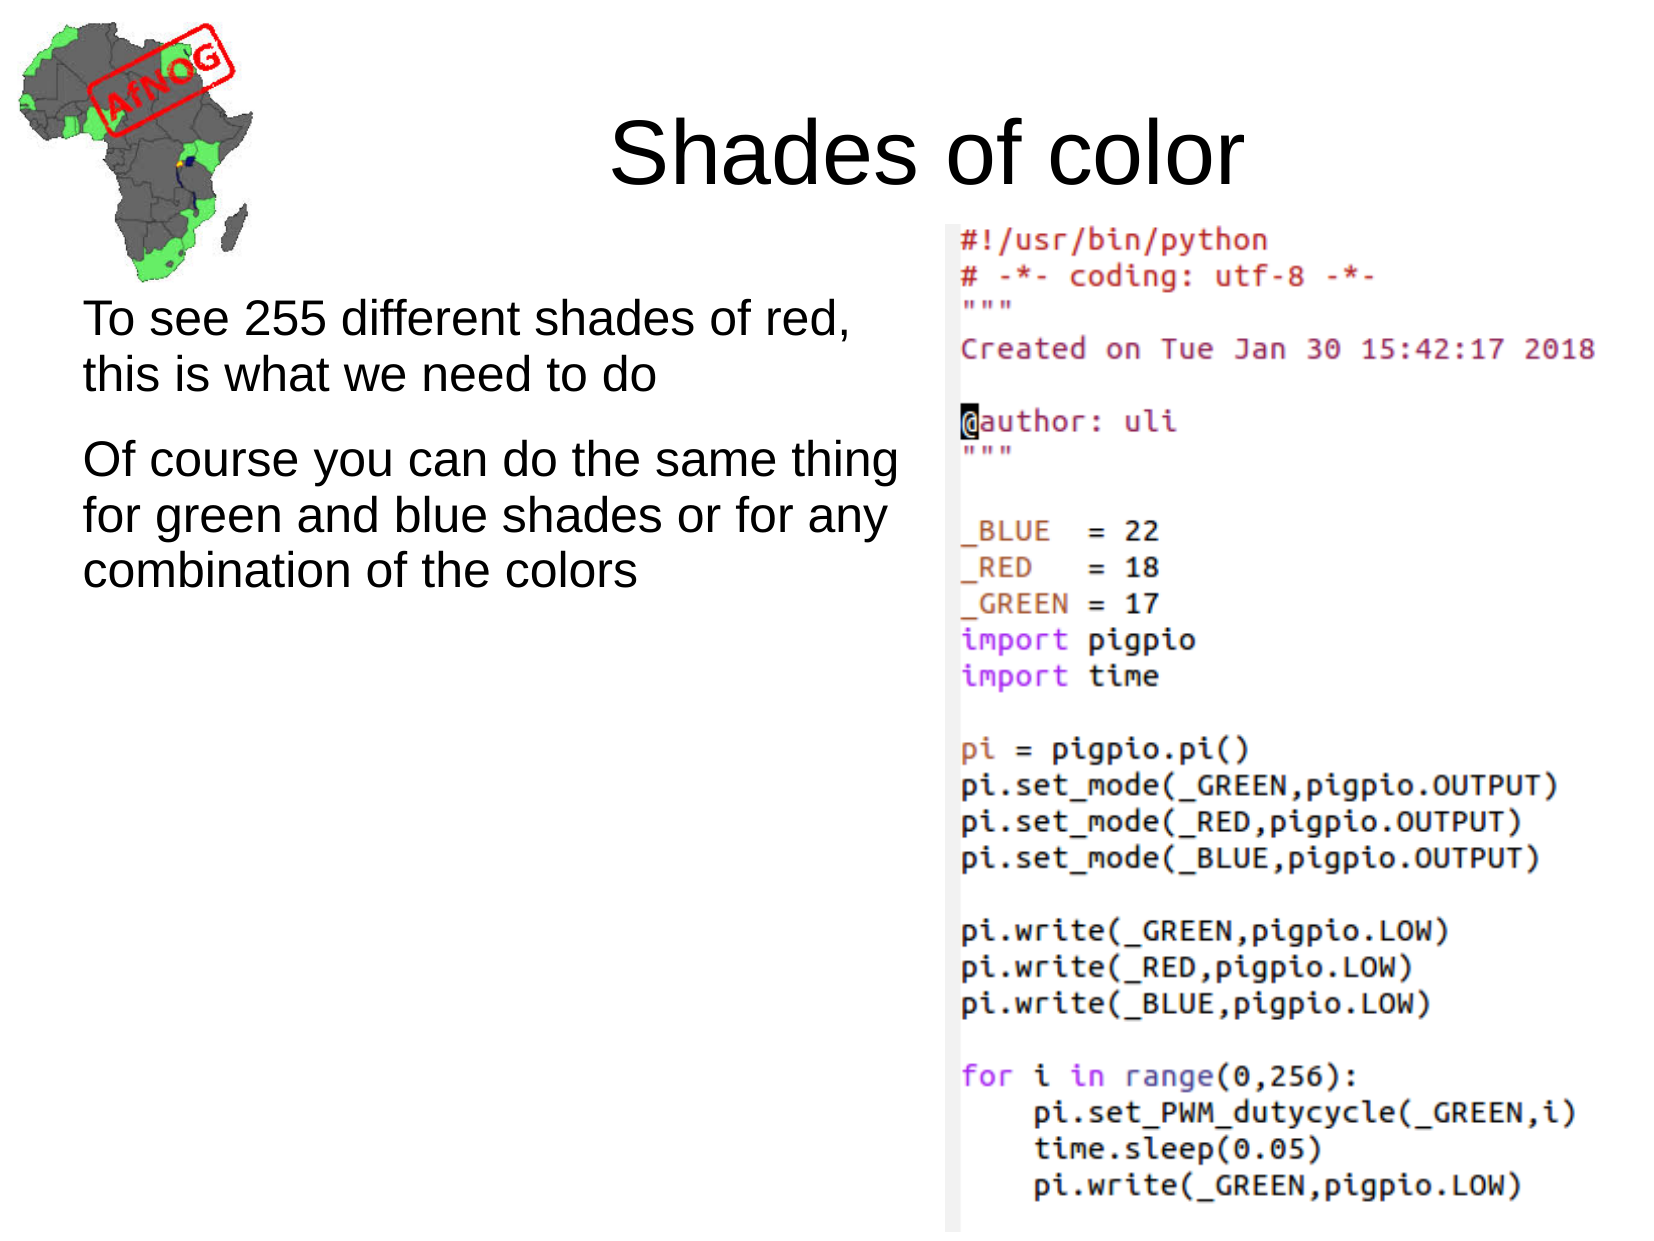

# Shades of color
To see 255 different shades of red, this is what we need to do
Of course you can do the same thing for green and blue shades or for any combination of the colors